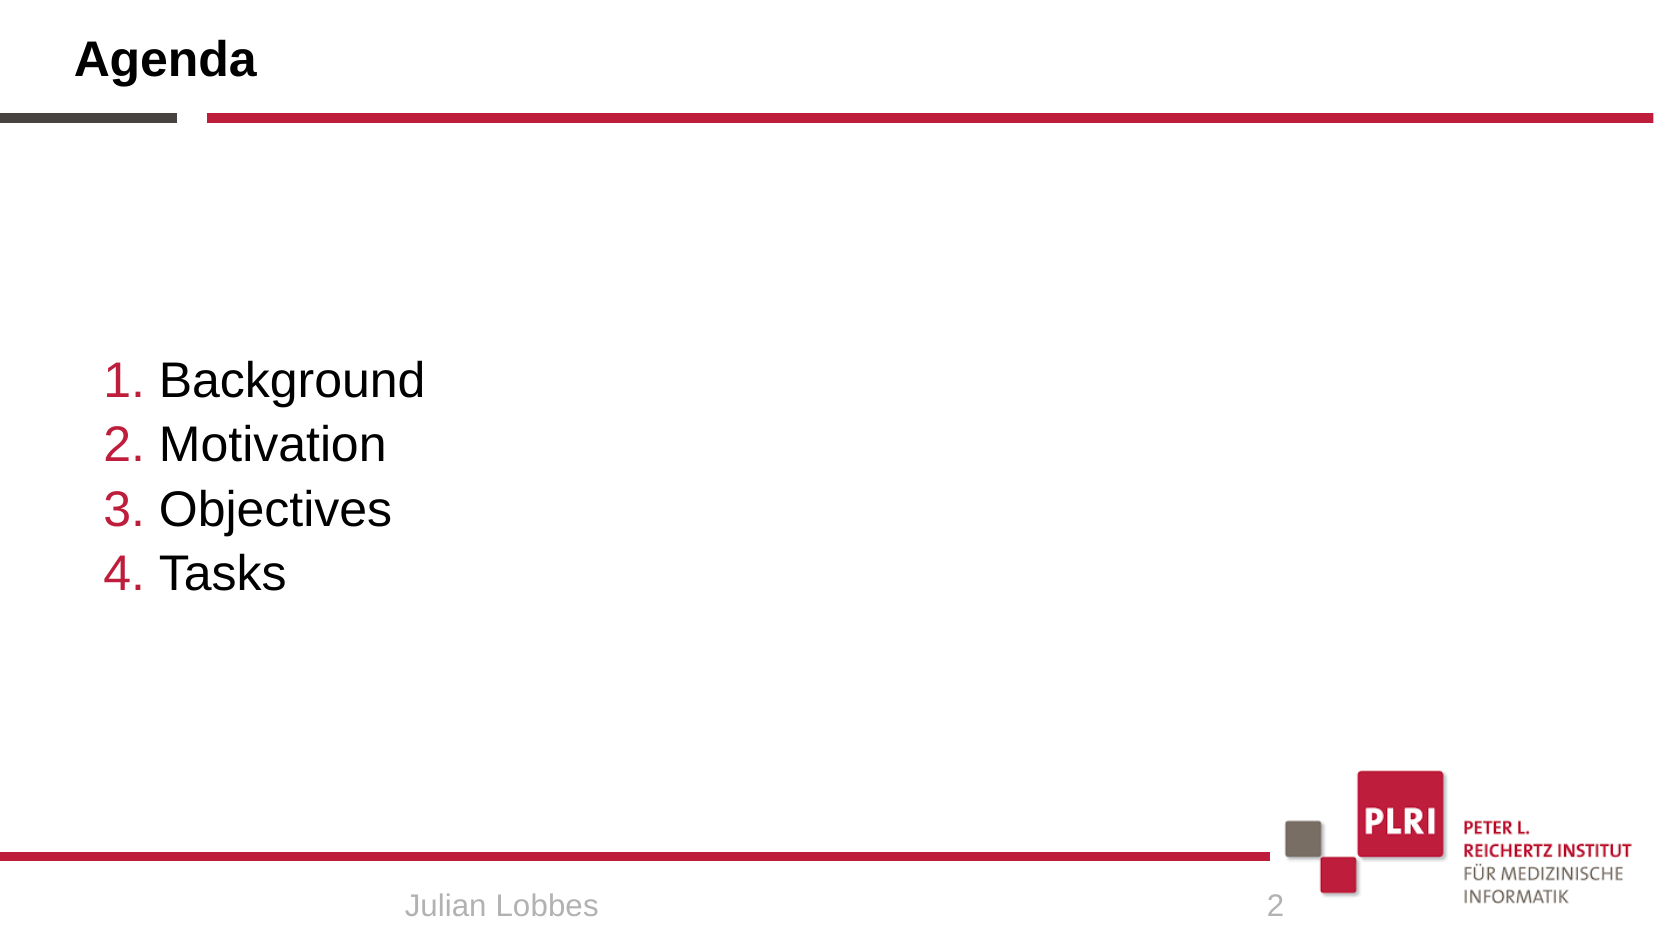

Agenda
Background
Motivation
Objectives
Tasks
Julian Lobbes